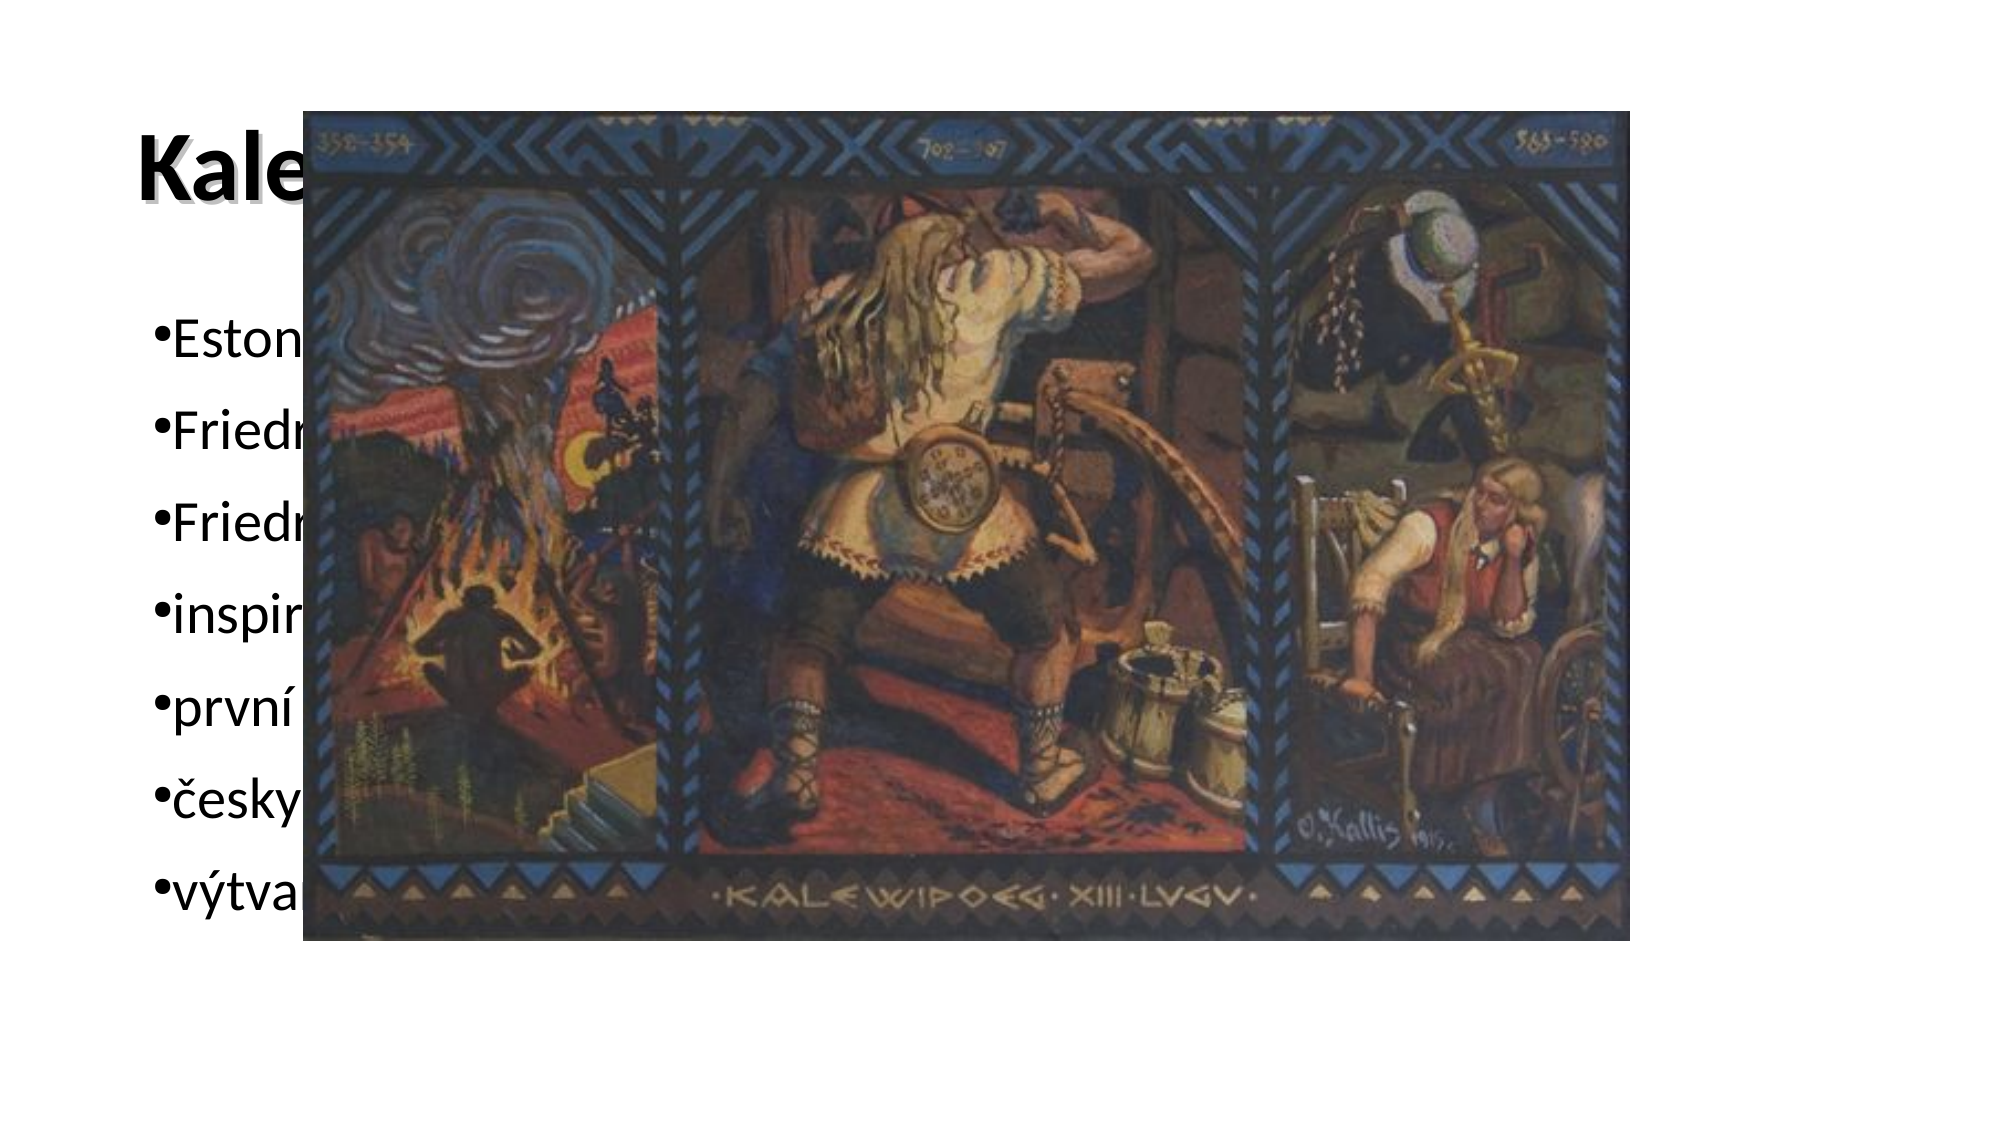

# Kalevipoeg
Estonská učená společnost (1839)
Friedrich Robert Faehlman (1798-1850)
Friedrich Reinhold Kreutzwald (1803-1882)
inspirace Kalevalou, aliterační verš etc.
první redakce 1853, druhá 1857 (vyšlo 1862)
česky část v překladu Miloše Lukáše (1959)
výtvarno: Oskar Kallis (1915) + Kristjan Raud (30. léta)